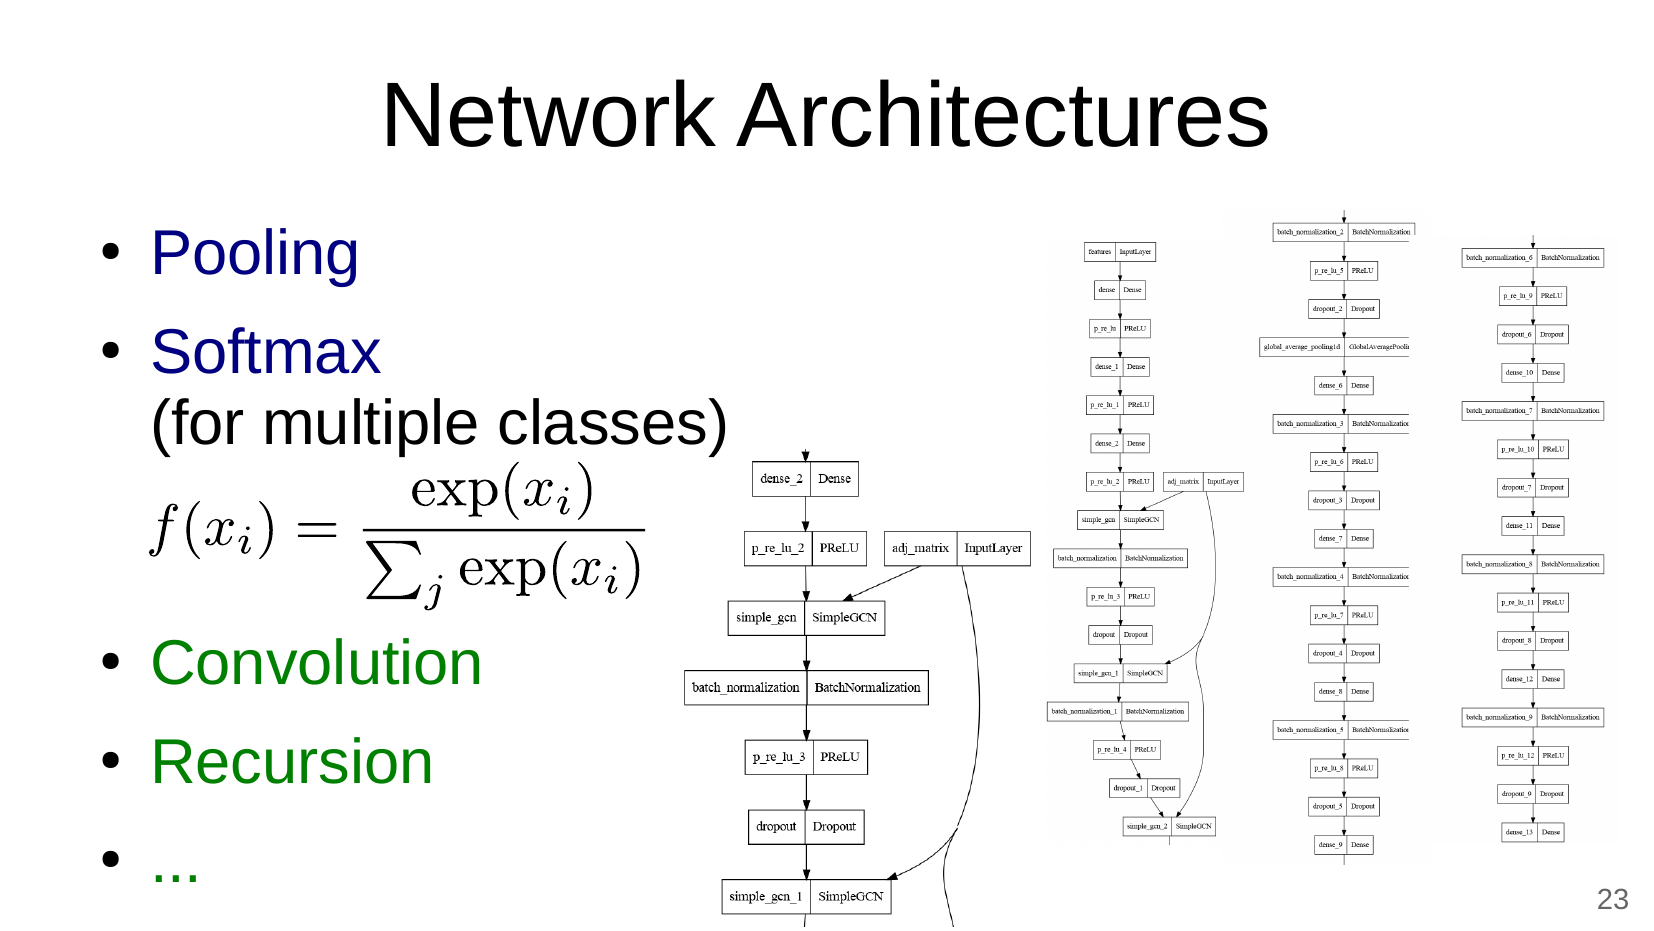

# Network Architectures
Pooling
Softmax
(for multiple classes)
Convolution
Recursion
...